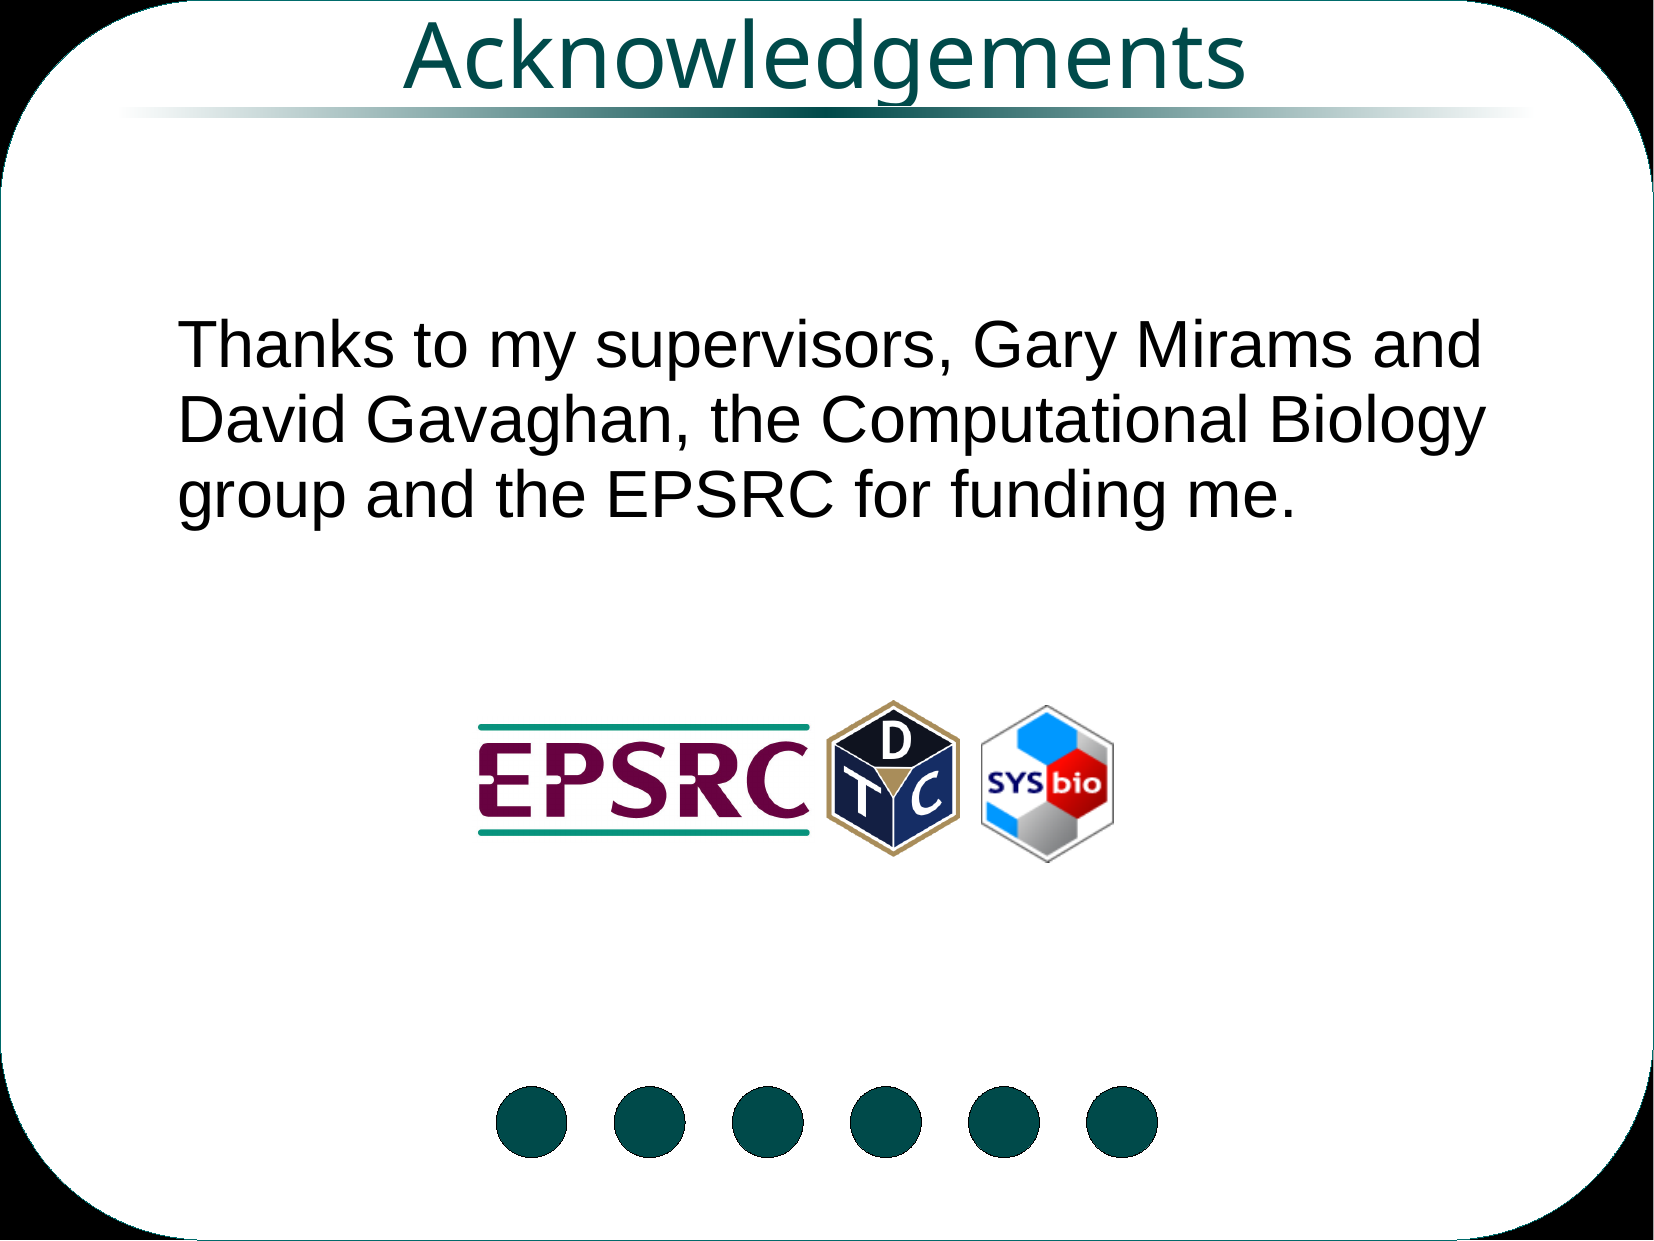

# Acknowledgements
Thanks to my supervisors, Gary Mirams and David Gavaghan, the Computational Biology group and the EPSRC for funding me.